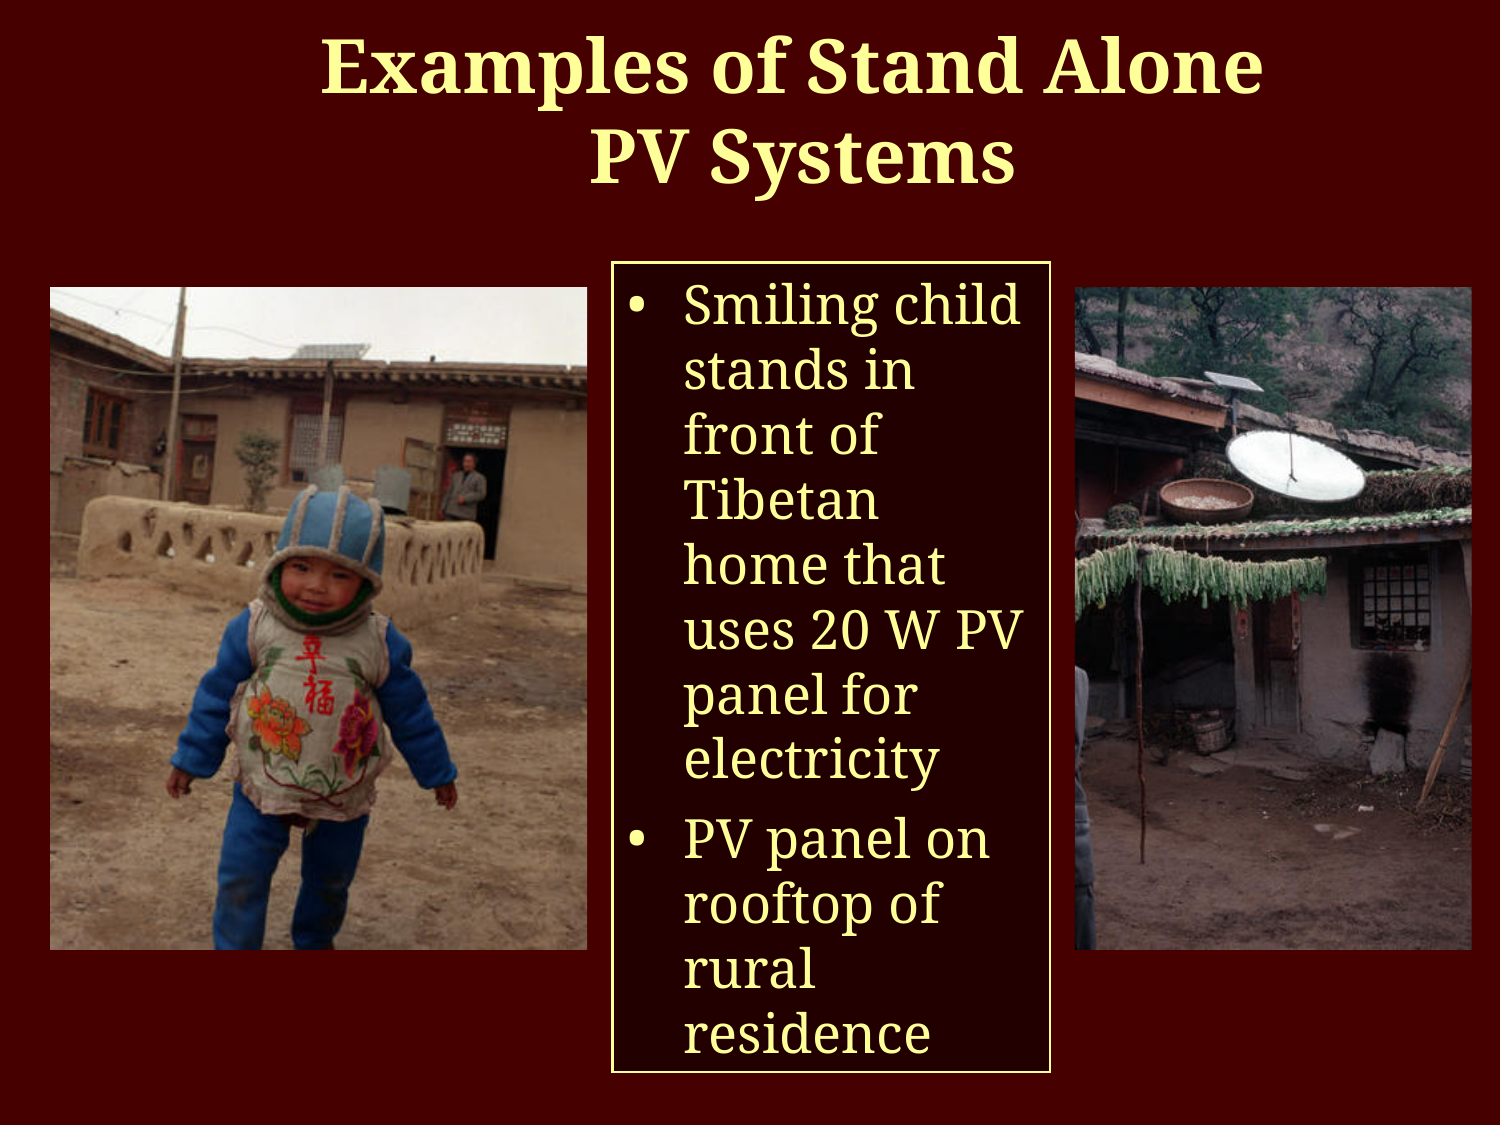

# Examples of Stand Alone PV Systems
Smiling child stands in front of Tibetan home that uses 20 W PV panel for electricity
PV panel on rooftop of rural residence
Engineering Photovoltaic Systems
10